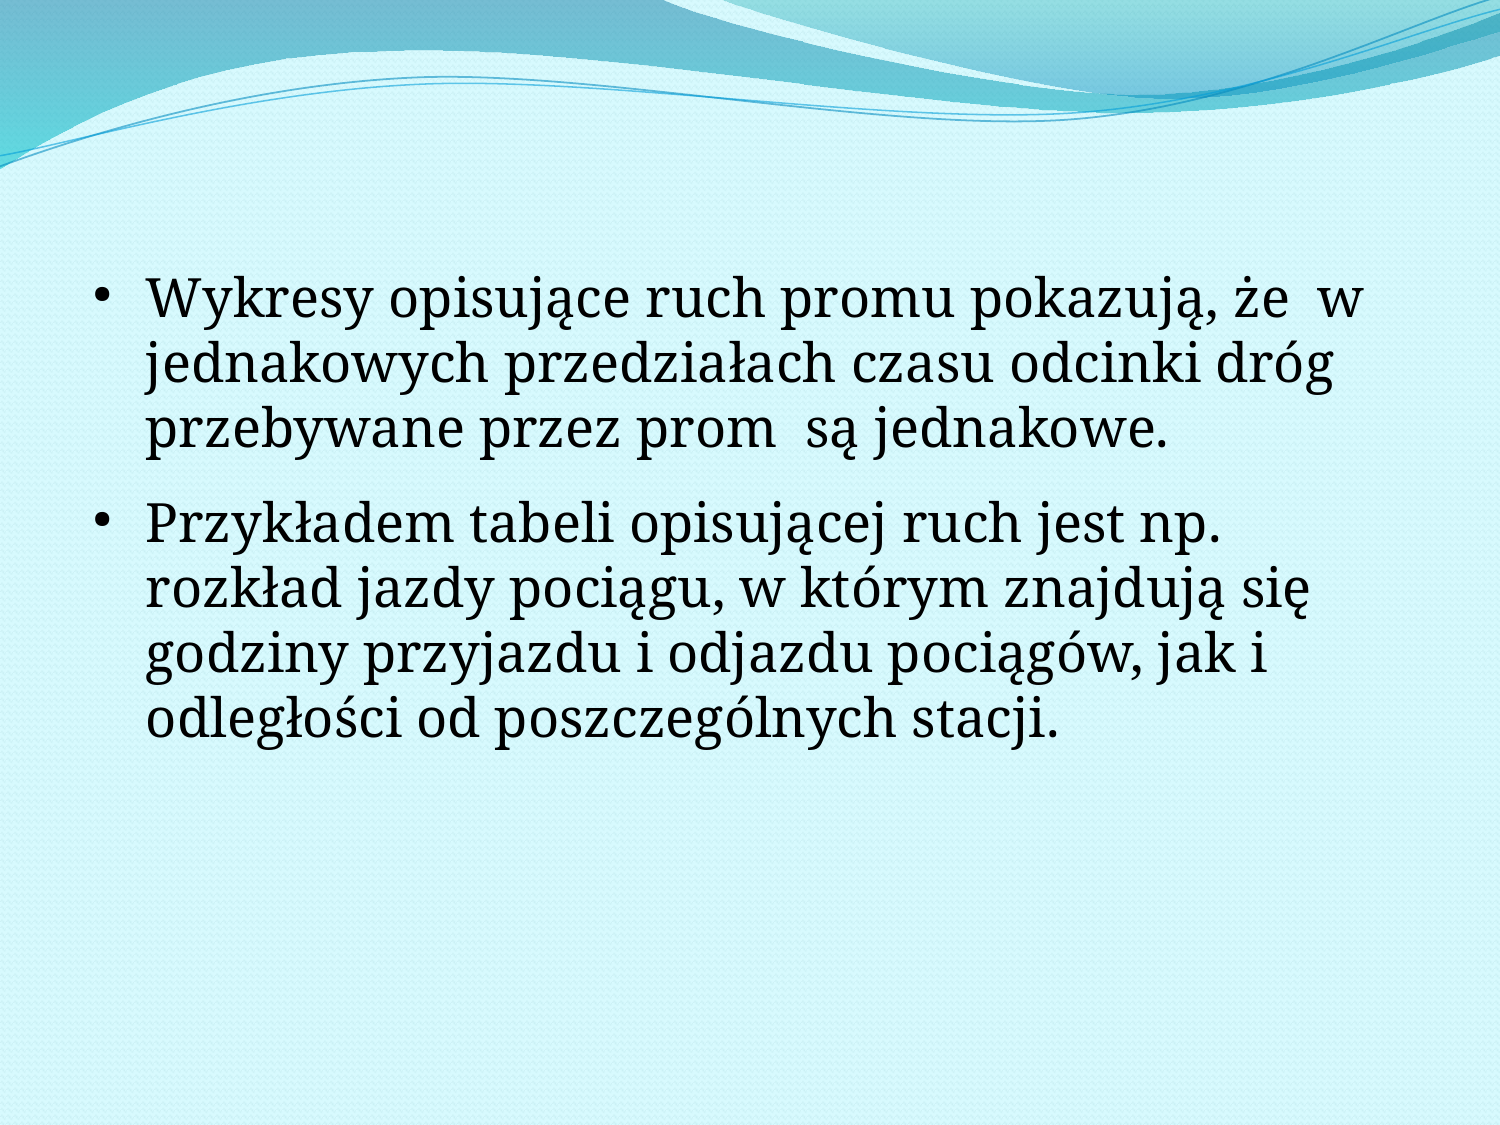

# Wykresy opisujące ruch promu pokazują, że w jednakowych przedziałach czasu odcinki dróg przebywane przez prom są jednakowe.
Przykładem tabeli opisującej ruch jest np. rozkład jazdy pociągu, w którym znajdują się godziny przyjazdu i odjazdu pociągów, jak i odległości od poszczególnych stacji.